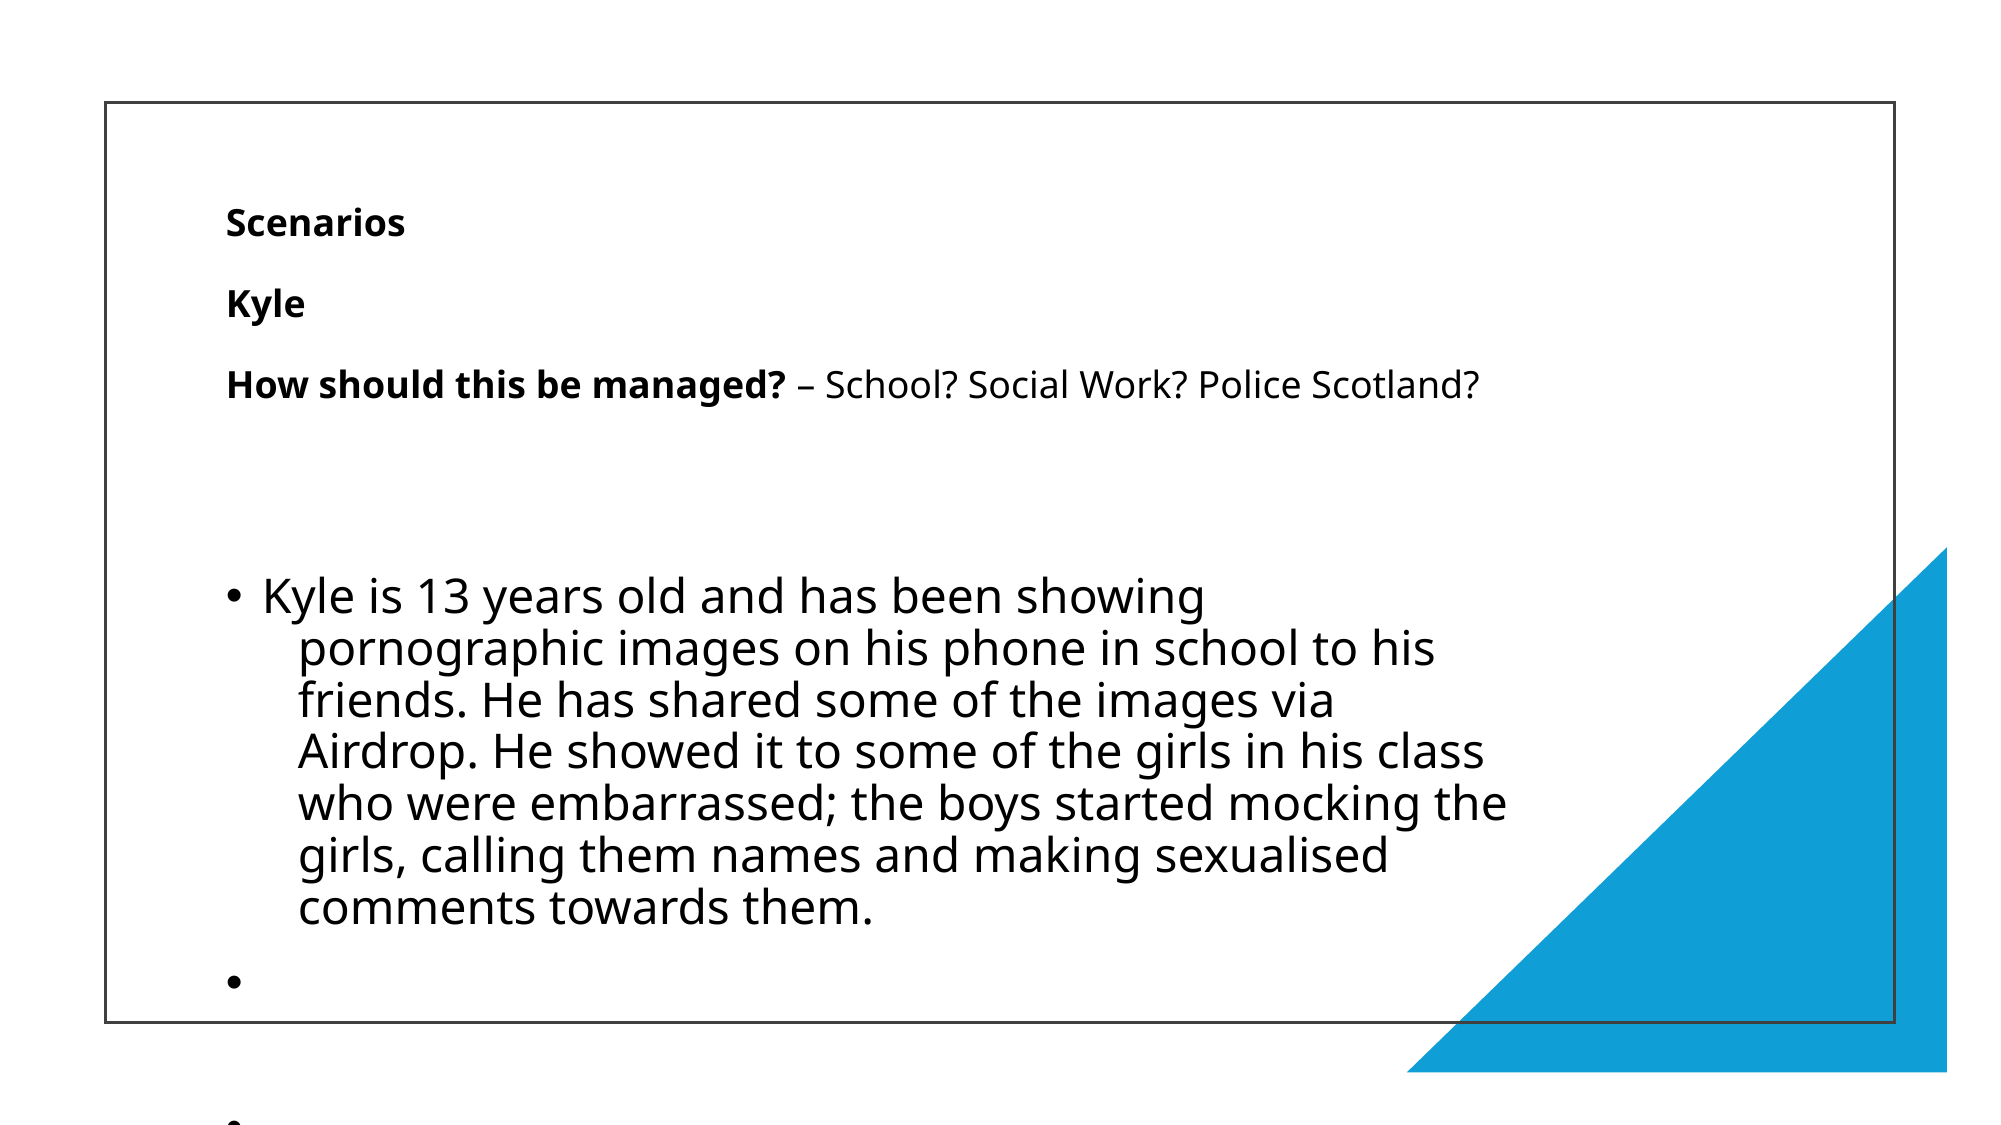

# Scenarios Kyle How should this be managed? – School? Social Work? Police Scotland?
Kyle is 13 years old and has been showing pornographic images on his phone in school to his friends. He has shared some of the images via Airdrop. He showed it to some of the girls in his class who were embarrassed; the boys started mocking the girls, calling them names and making sexualised comments towards them.